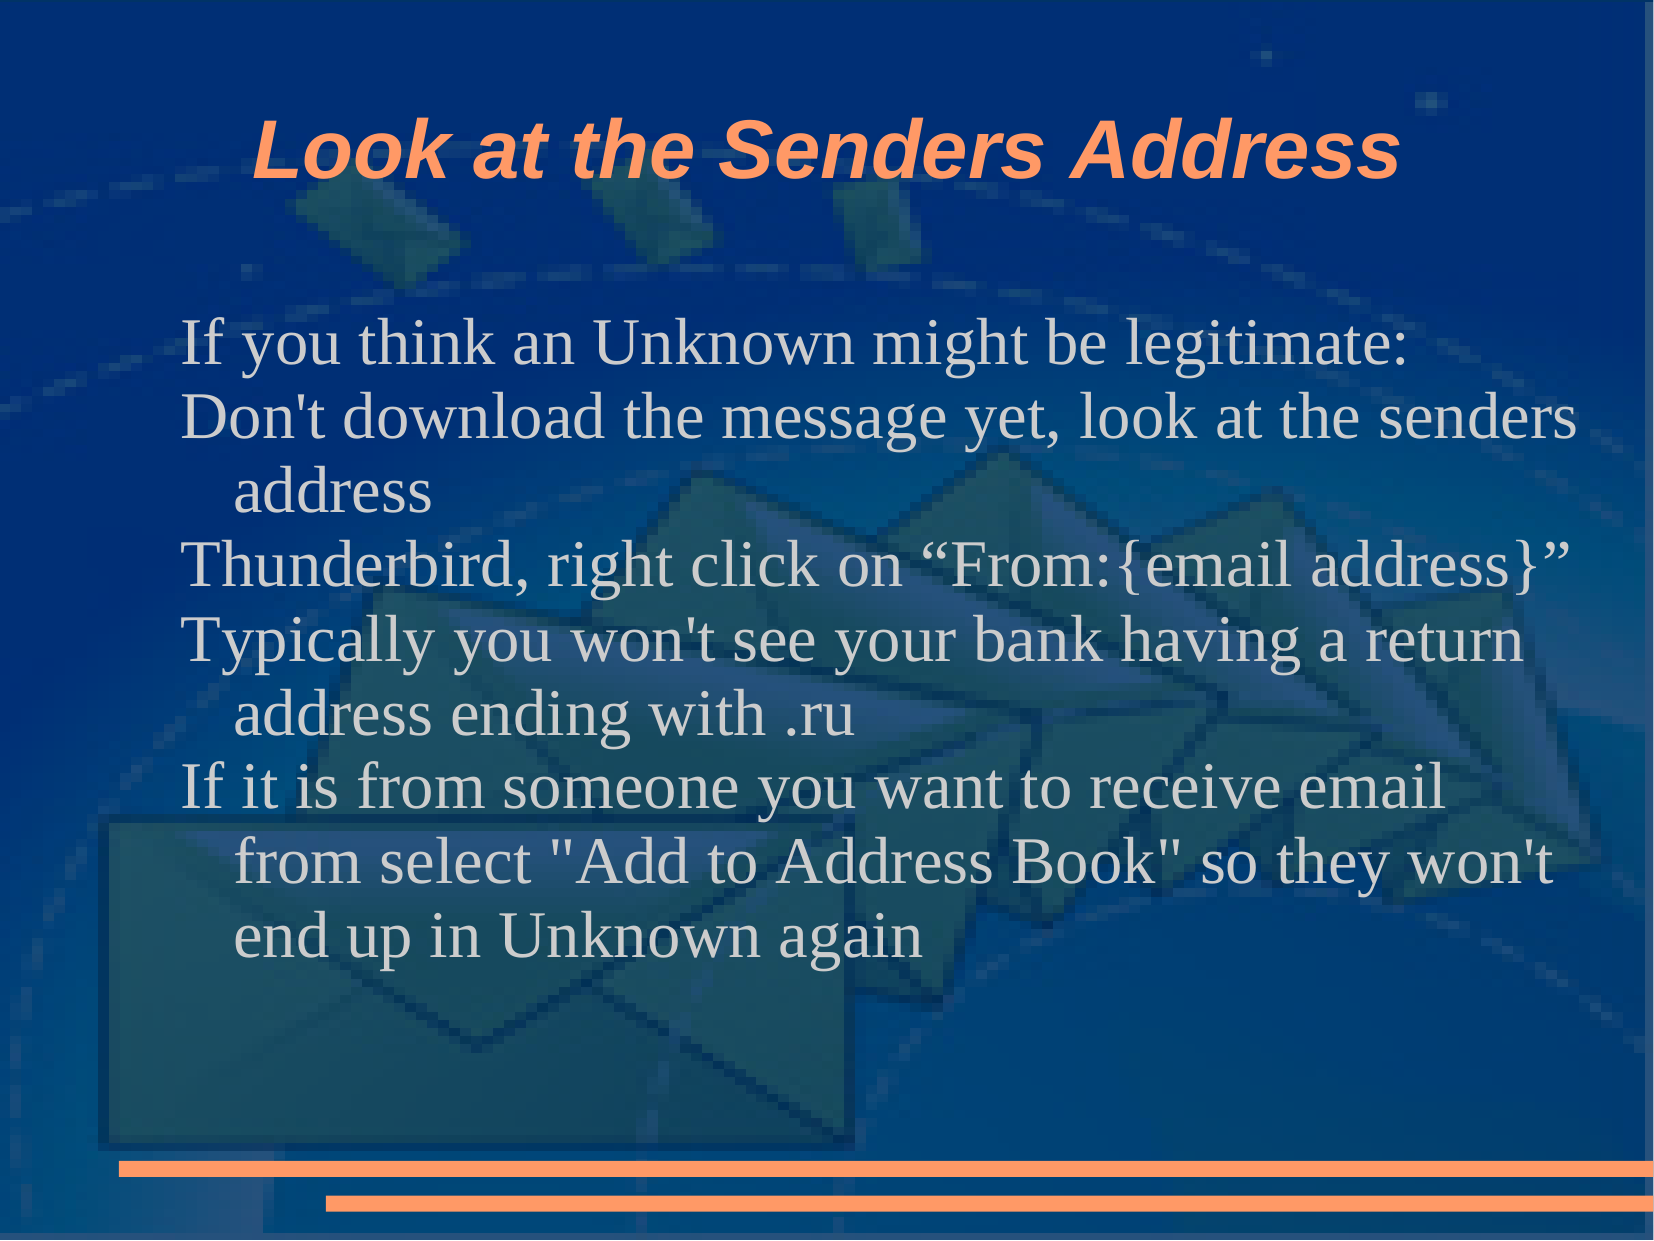

# Look at the Senders Address
If you think an Unknown might be legitimate:
Don't download the message yet, look at the senders address
Thunderbird, right click on “From:{email address}”
Typically you won't see your bank having a return address ending with .ru
If it is from someone you want to receive email from select "Add to Address Book" so they won't end up in Unknown again